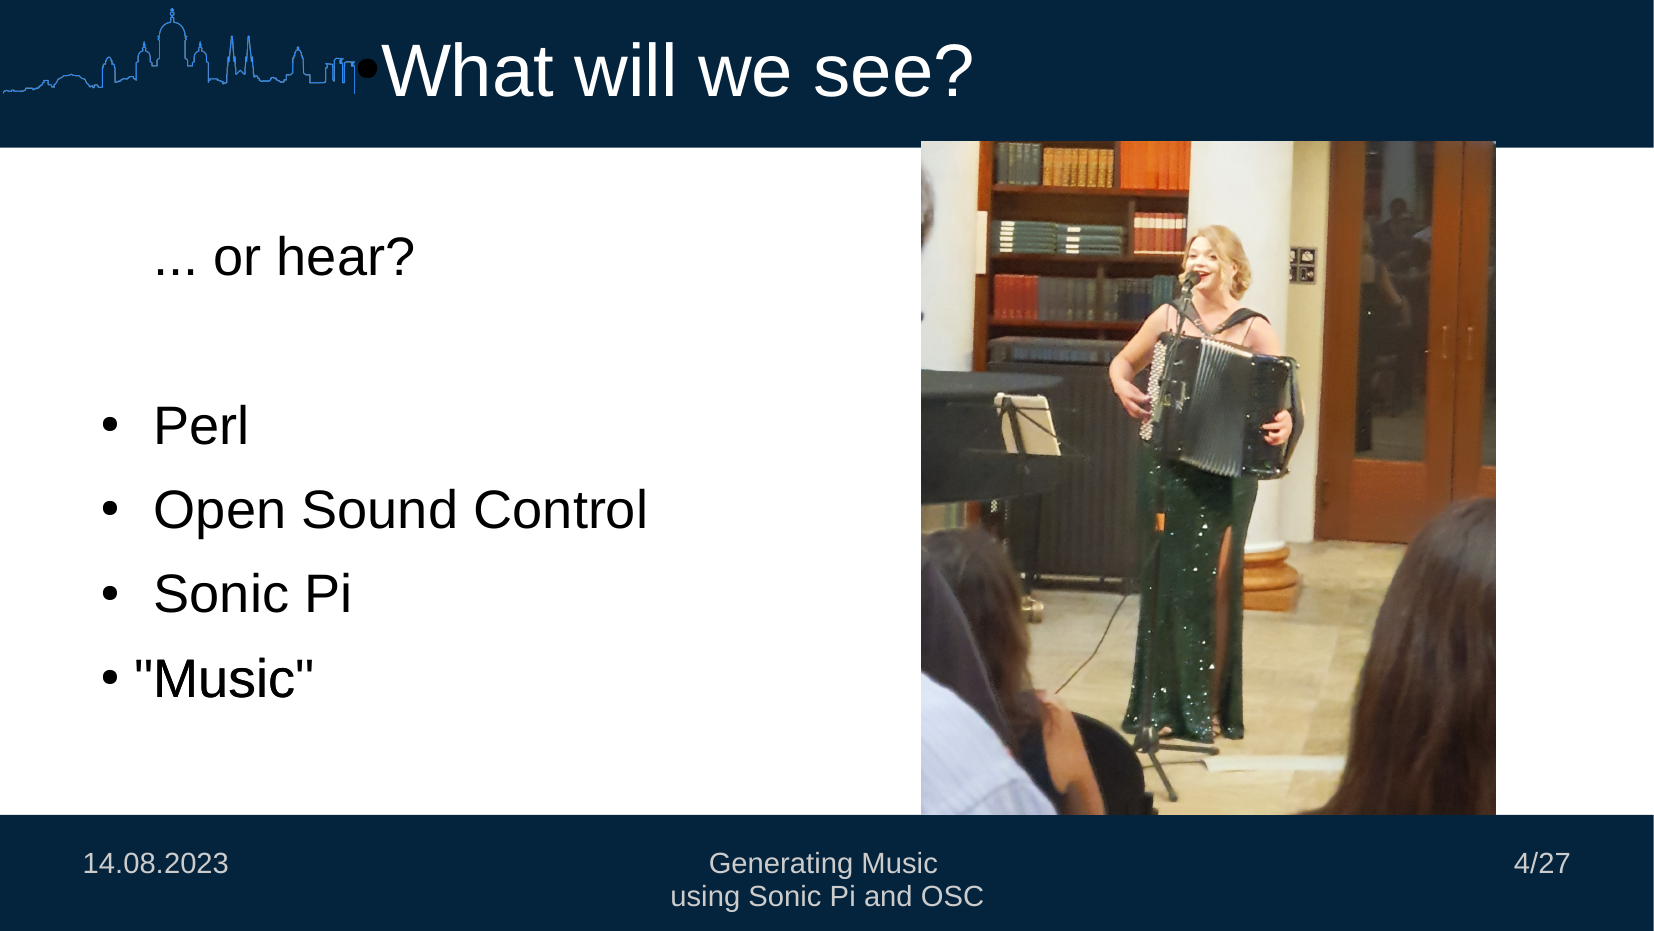

# What will we see?
... or hear?
Perl
Open Sound Control
Sonic Pi
Music
"Music"
08. März 2019
4